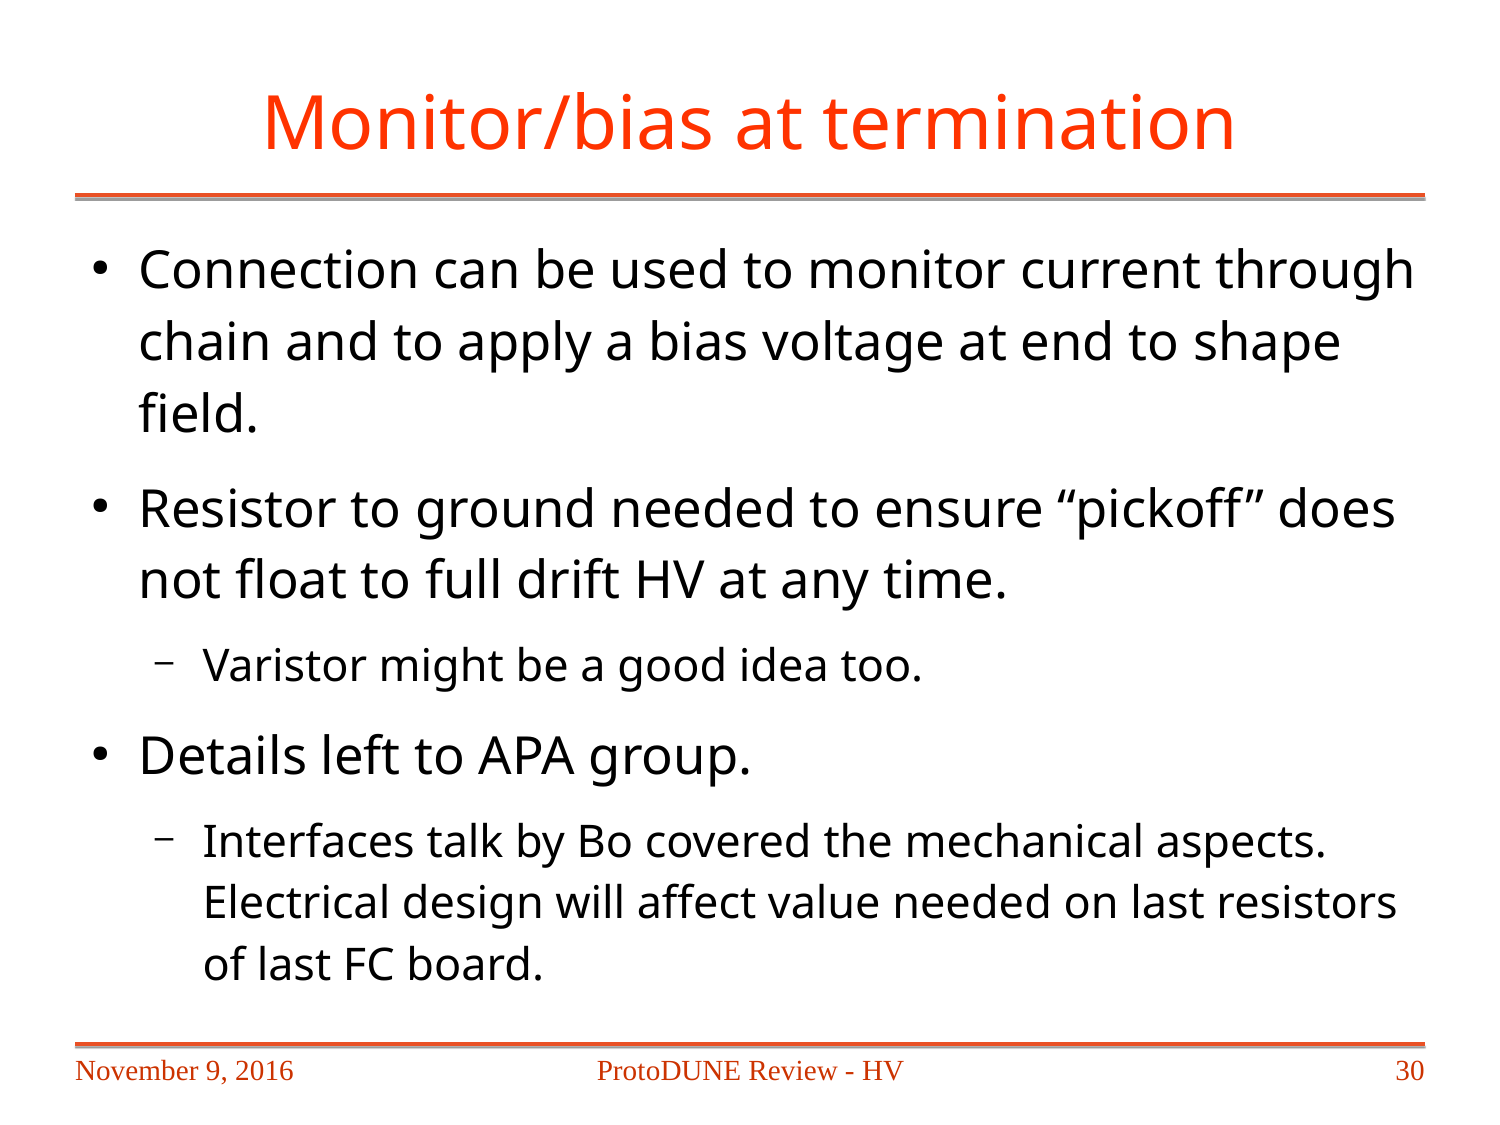

# Monitor/bias at termination
Connection can be used to monitor current through chain and to apply a bias voltage at end to shape field.
Resistor to ground needed to ensure “pickoff” does not float to full drift HV at any time.
Varistor might be a good idea too.
Details left to APA group.
Interfaces talk by Bo covered the mechanical aspects. Electrical design will affect value needed on last resistors of last FC board.
November 9, 2016
ProtoDUNE Review - HV
30